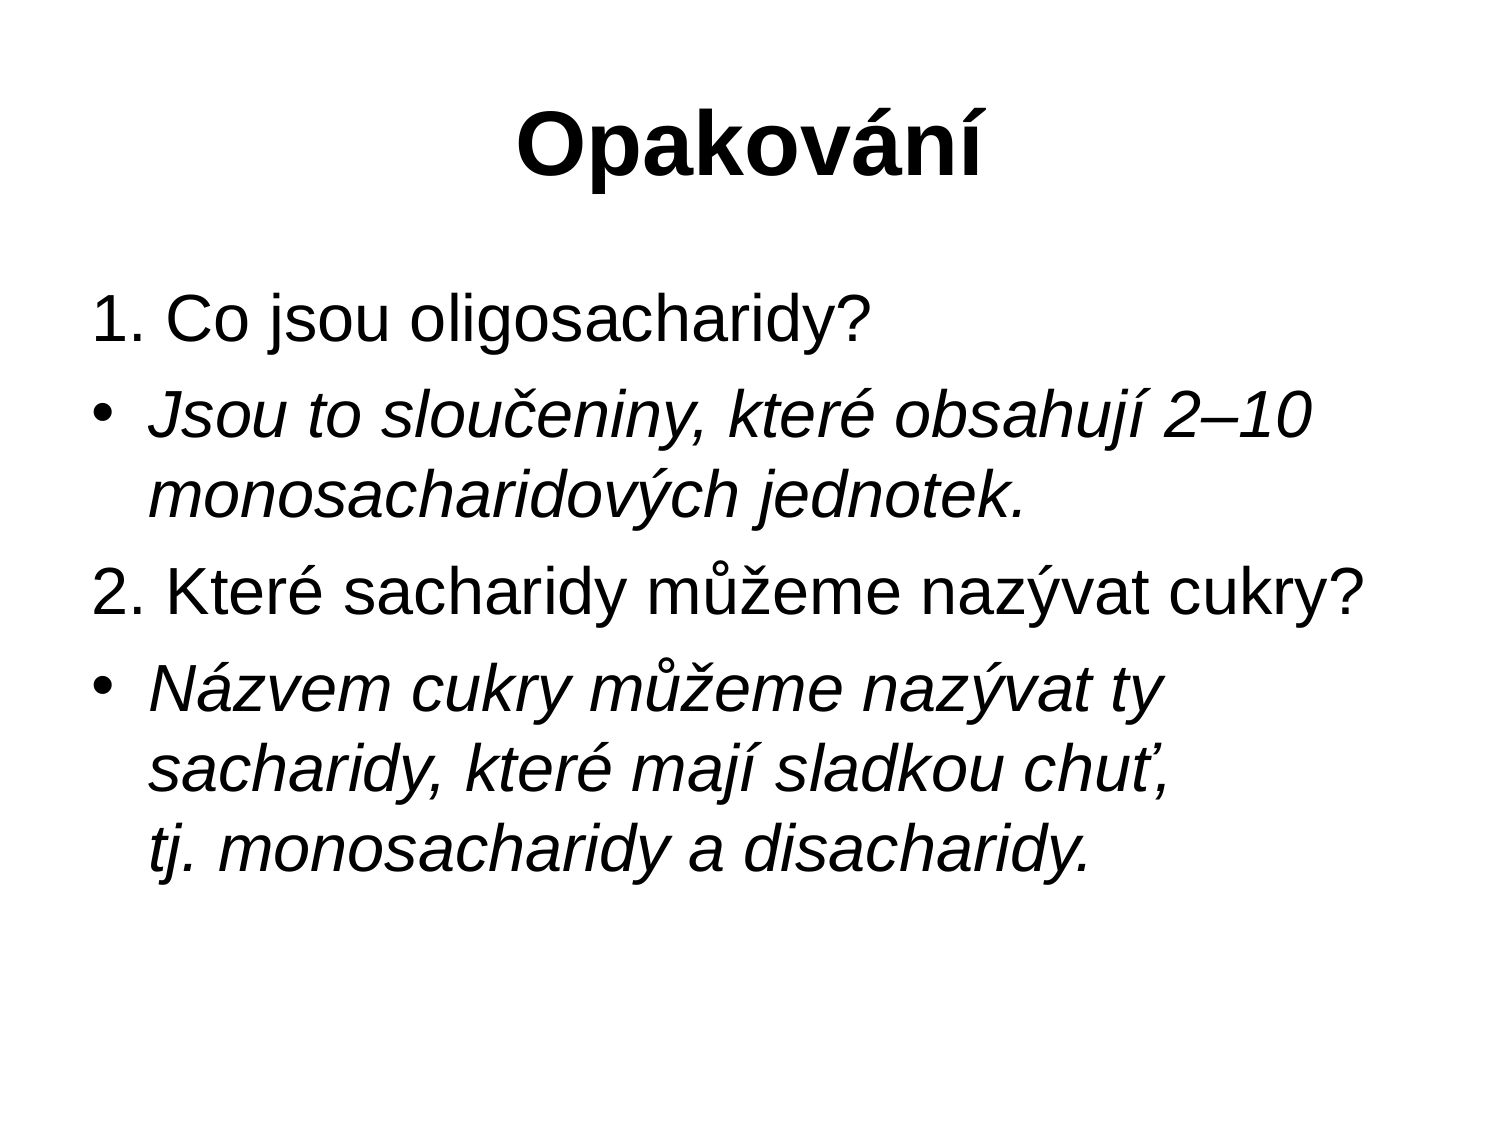

Opakování
# 1. Co jsou oligosacharidy?
Jsou to sloučeniny, které obsahují 2–10 monosacharidových jednotek.
2. Které sacharidy můžeme nazývat cukry?
Názvem cukry můžeme nazývat ty sacharidy, které mají sladkou chuť,
tj. monosacharidy a disacharidy.